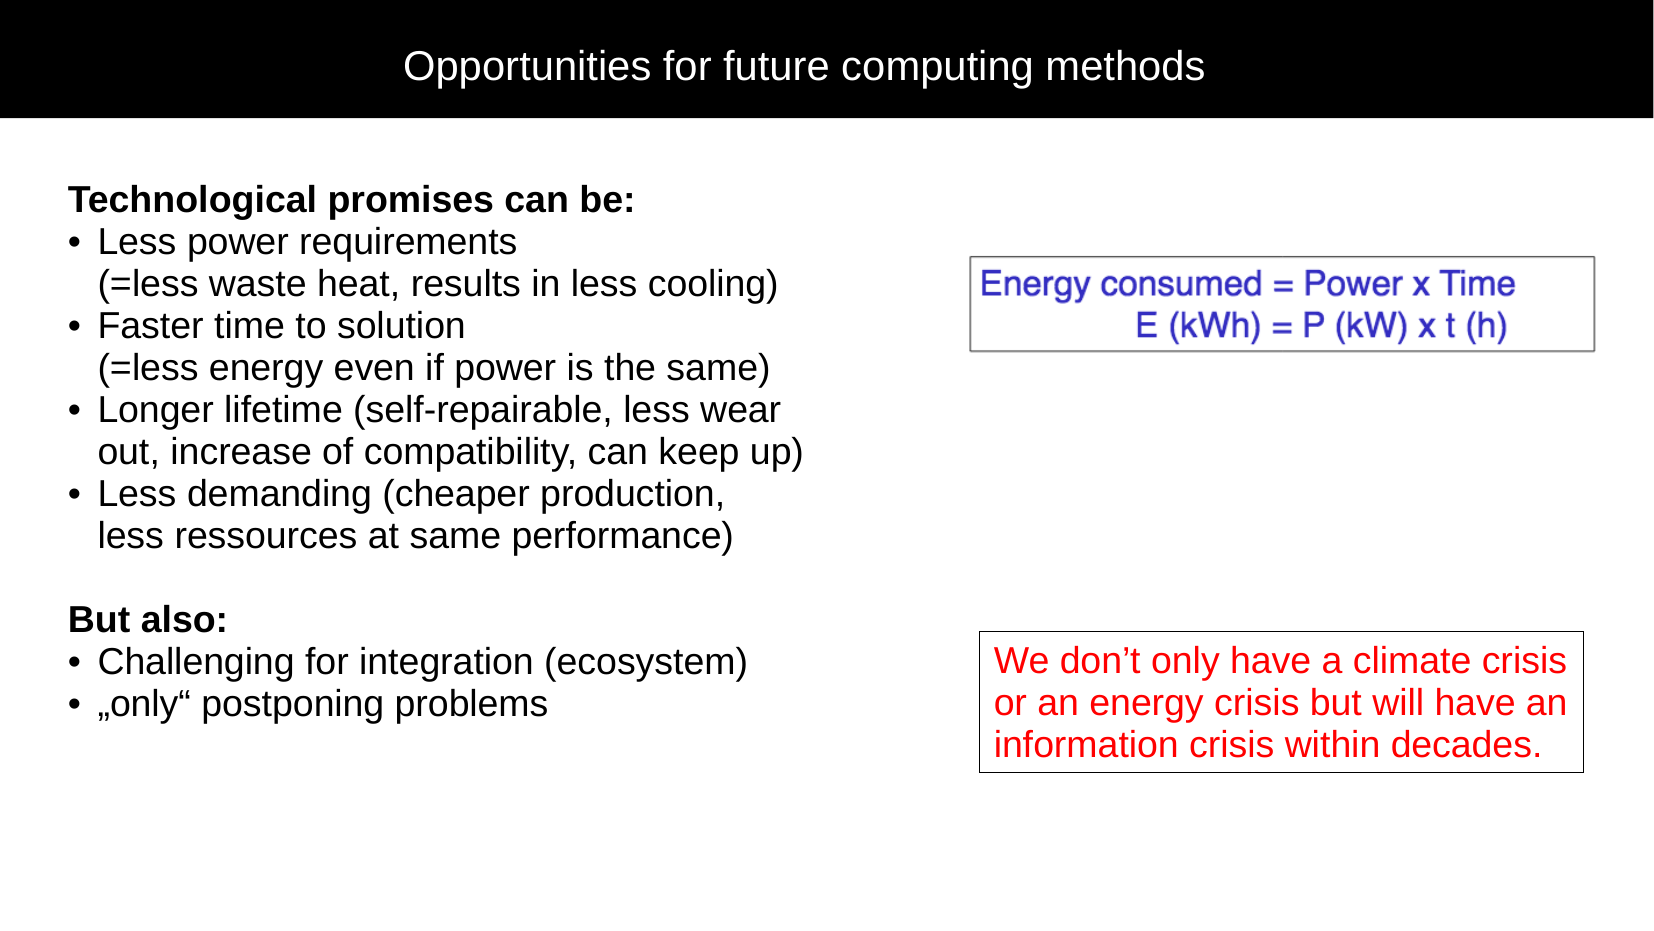

Opportunities for future computing methods
Technological promises can be:
•	Less power requirements
	(=less waste heat, results in less cooling)
•	Faster time to solution
	(=less energy even if power is the same)
•	Longer lifetime (self-repairable, less wear
	out, increase of compatibility, can keep up)
•	Less demanding (cheaper production,
	less ressources at same performance)
But also:
•	Challenging for integration (ecosystem)
•	„only“ postponing problems
We don’t only have a climate crisis
or an energy crisis but will have an
information crisis within decades.